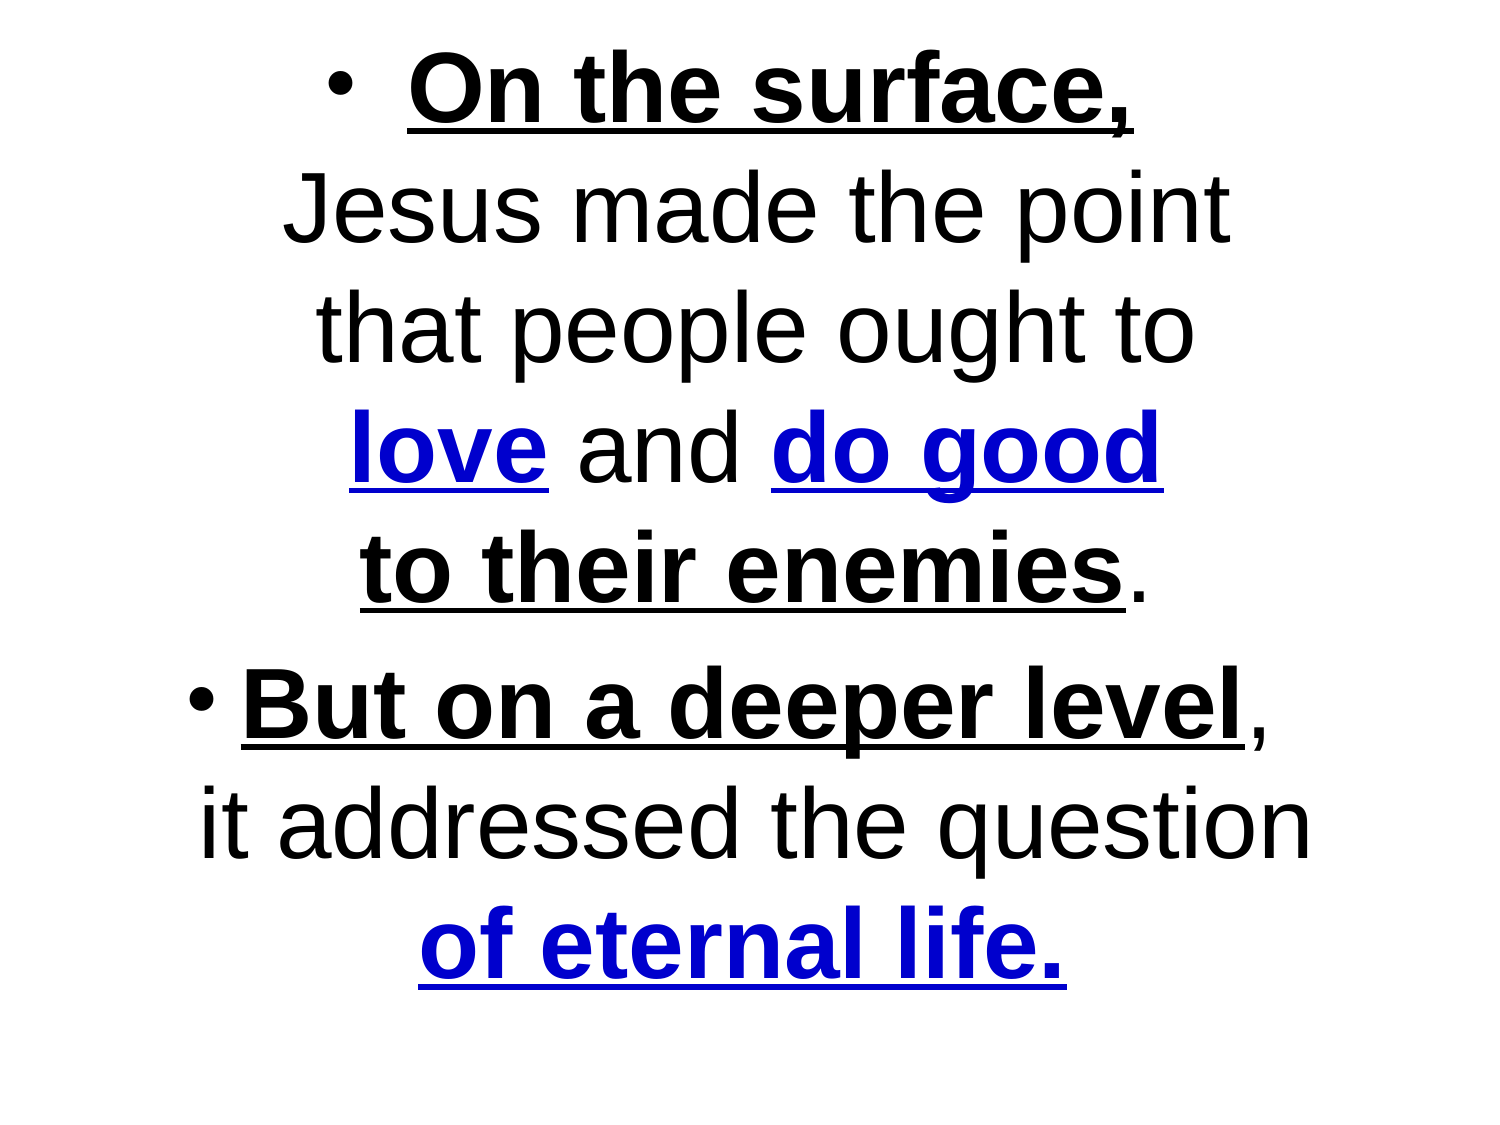

# On the surface, Jesus made the point that people ought to love and do good to their enemies.
But on a deeper level,
it addressed the question
of eternal life.
40